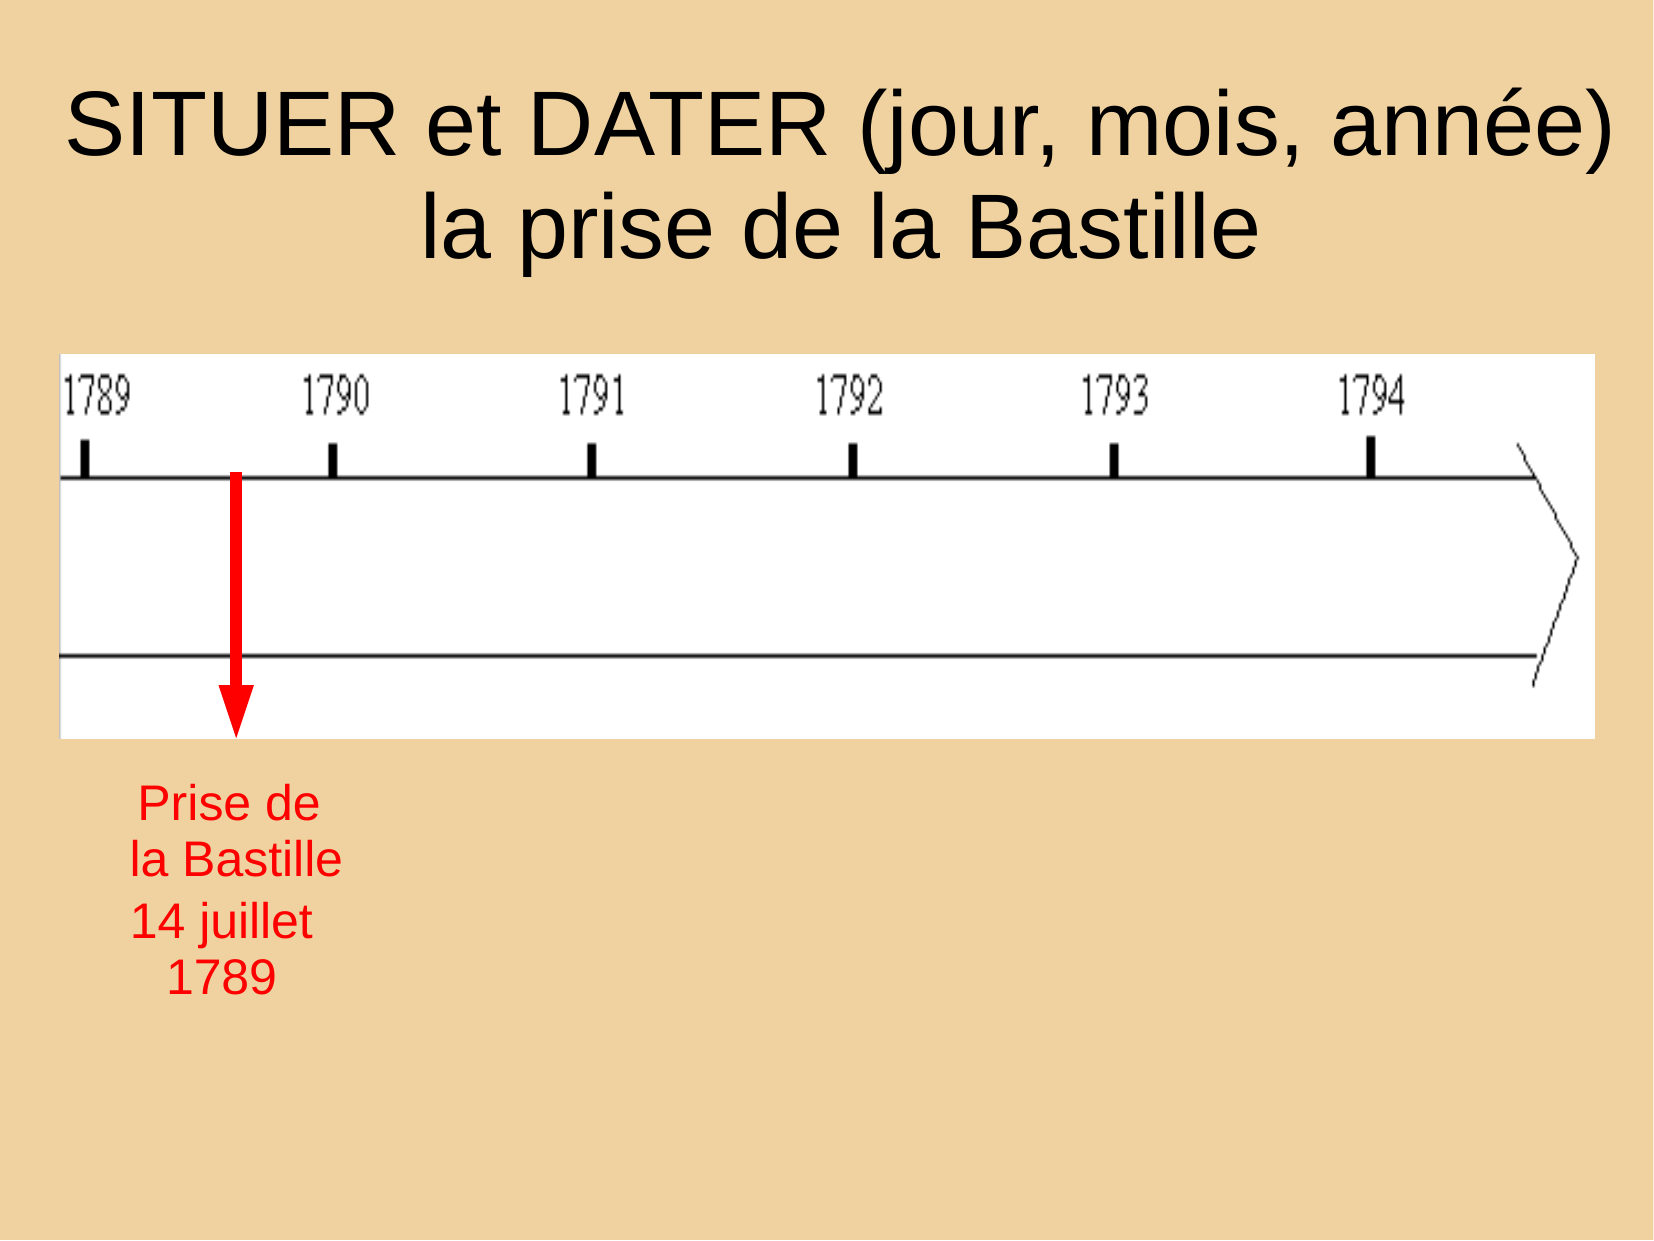

SITUER et DATER (jour, mois, année)
la prise de la Bastille
Prise de
la Bastille
14 juillet 1789